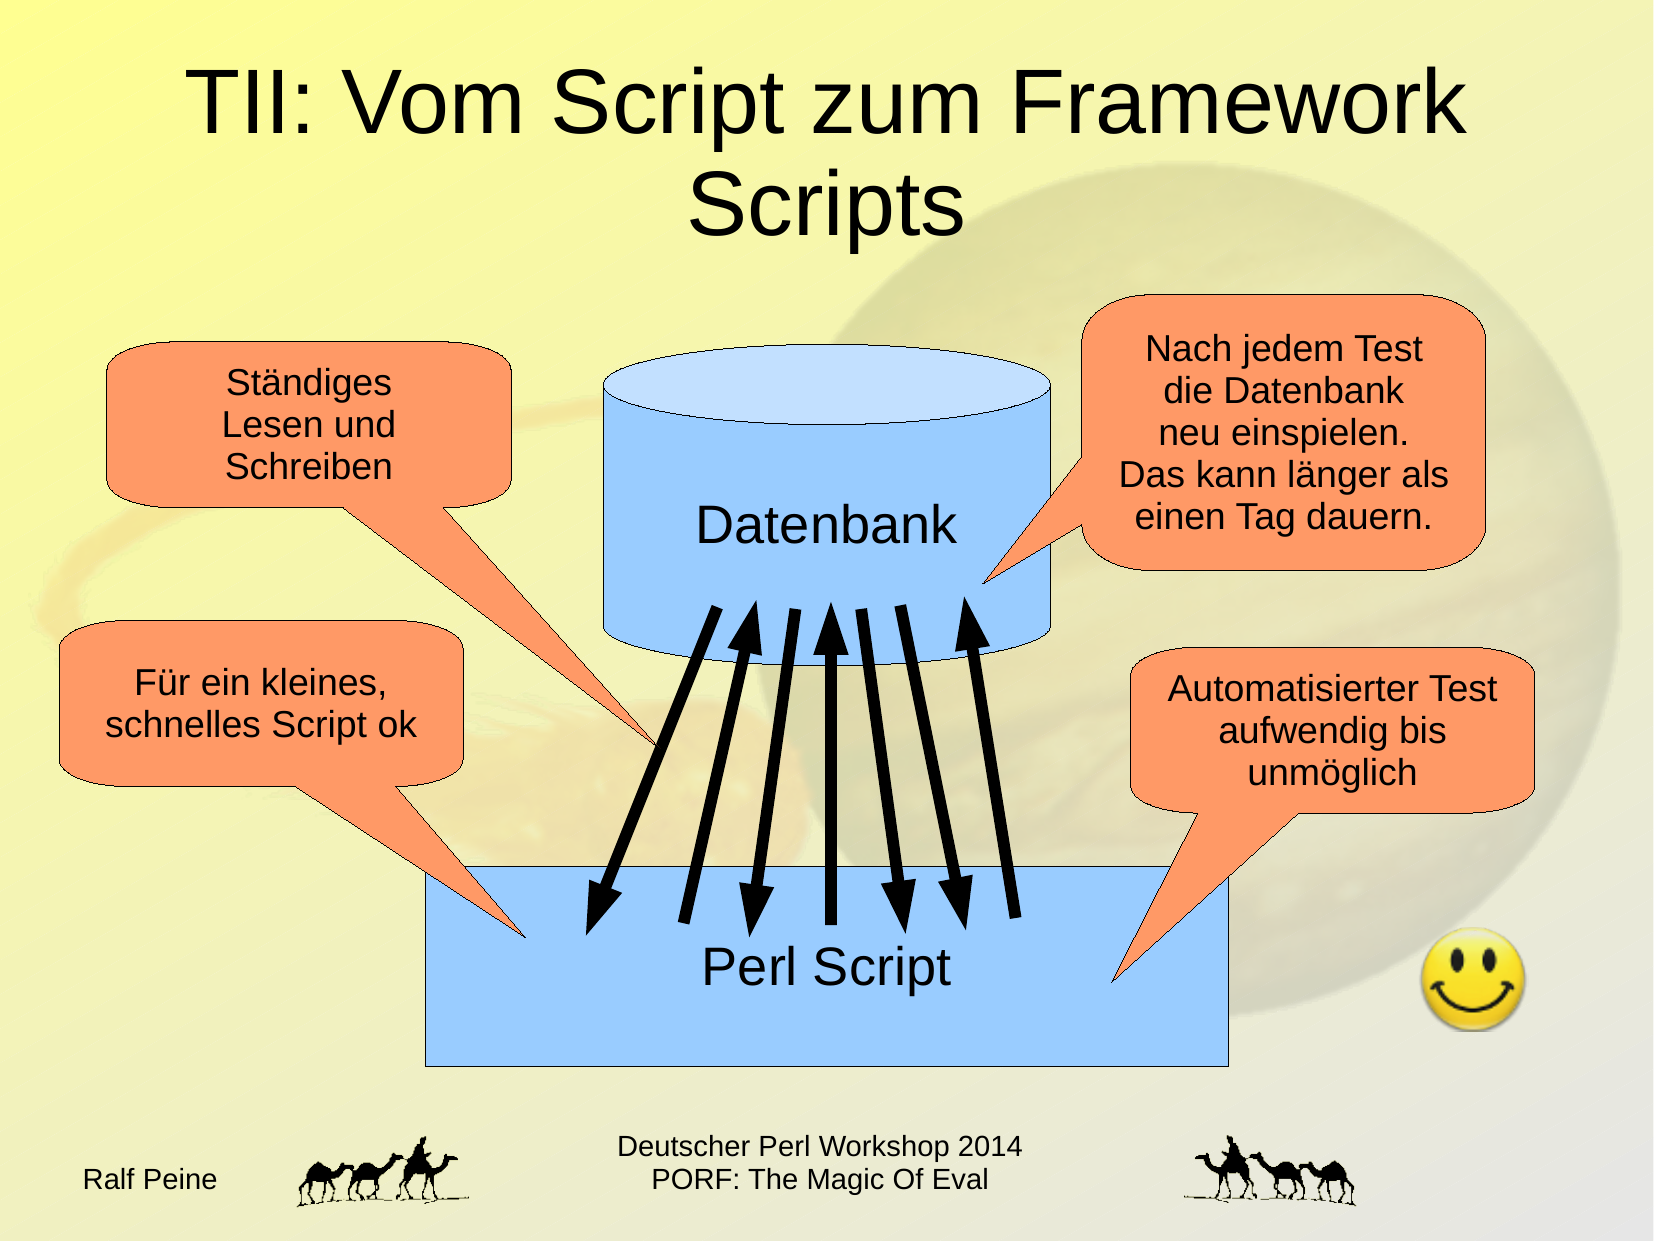

# TII: Vom Script zum Framework Scripts
Nach jedem Test
die Datenbank
neu einspielen.
Das kann länger als
einen Tag dauern.
Ständiges
Lesen und
Schreiben
Datenbank
Für ein kleines,
schnelles Script ok
Automatisierter Test
aufwendig bis
unmöglich
Perl Script